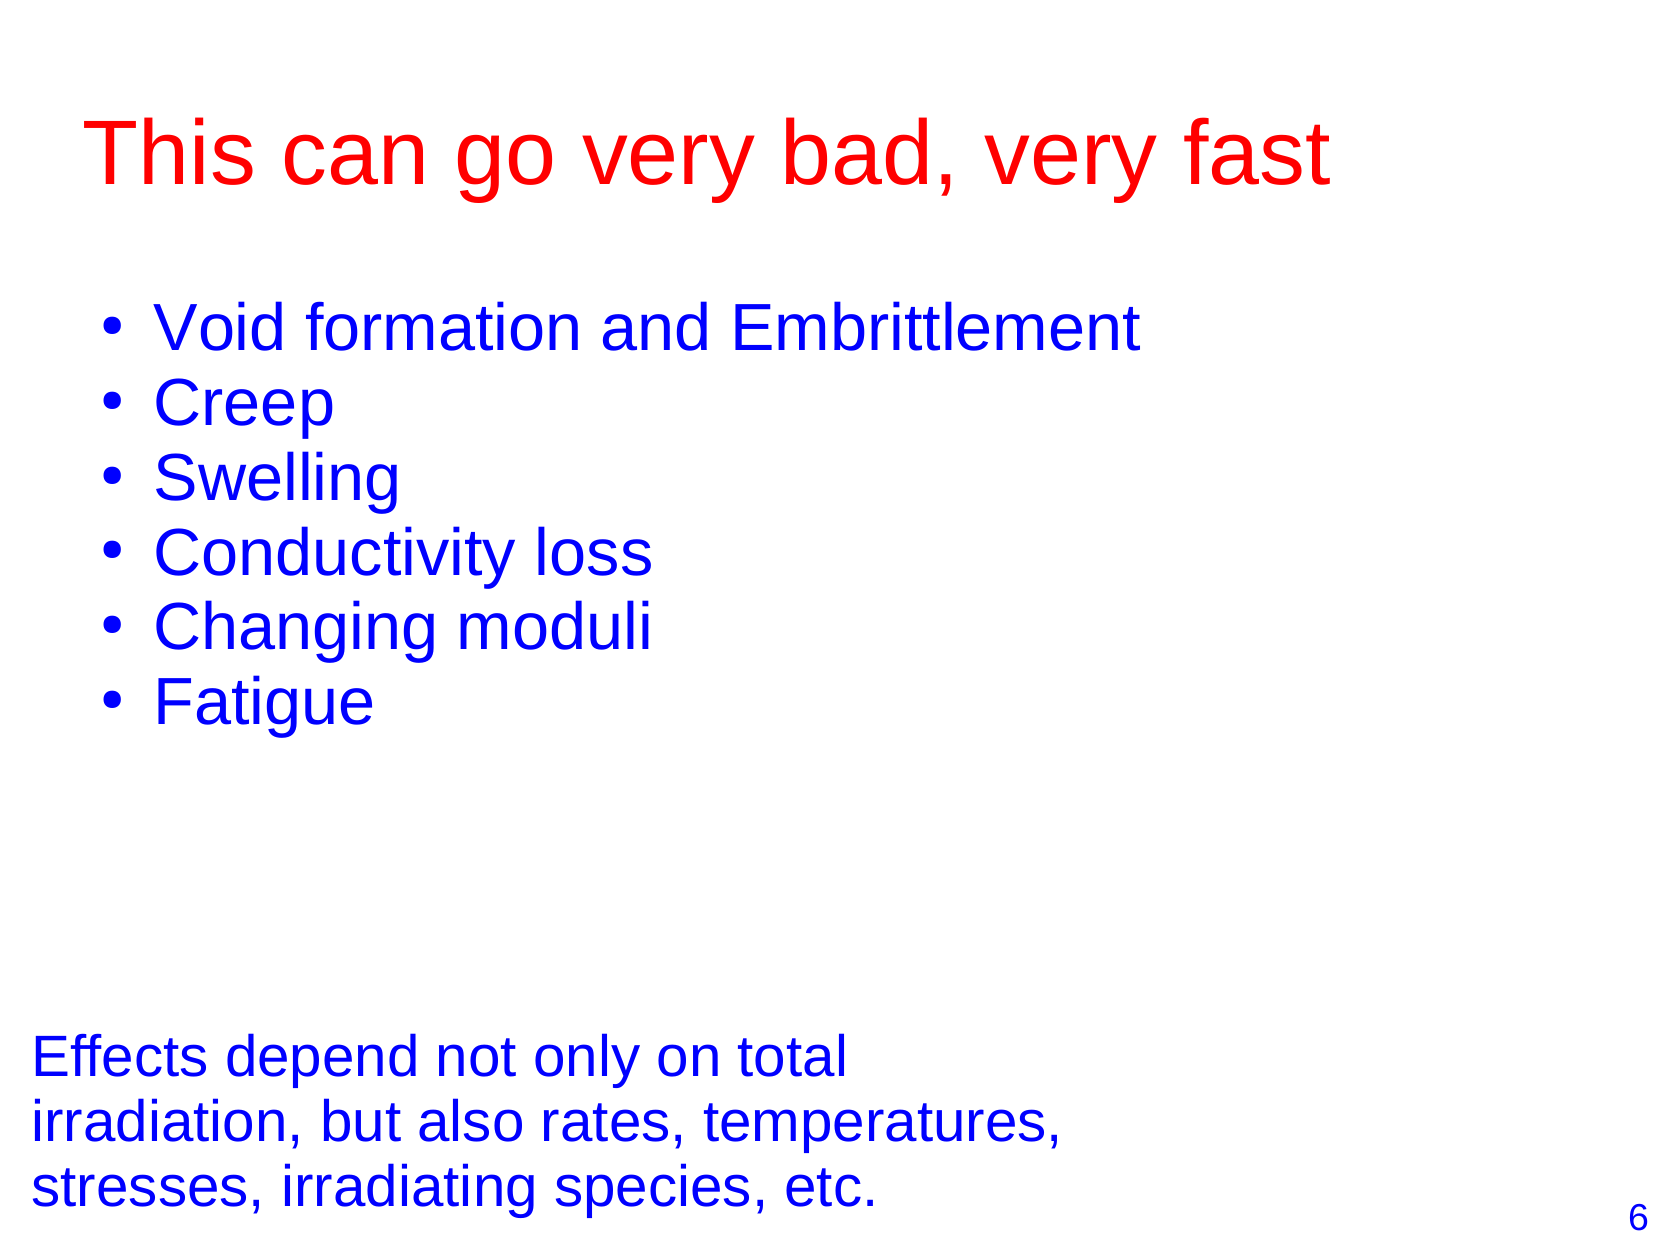

# This can go very bad, very fast
Void formation and Embrittlement
Creep
Swelling
Conductivity loss
Changing moduli
Fatigue
Effects depend not only on total irradiation, but also rates, temperatures, stresses, irradiating species, etc.